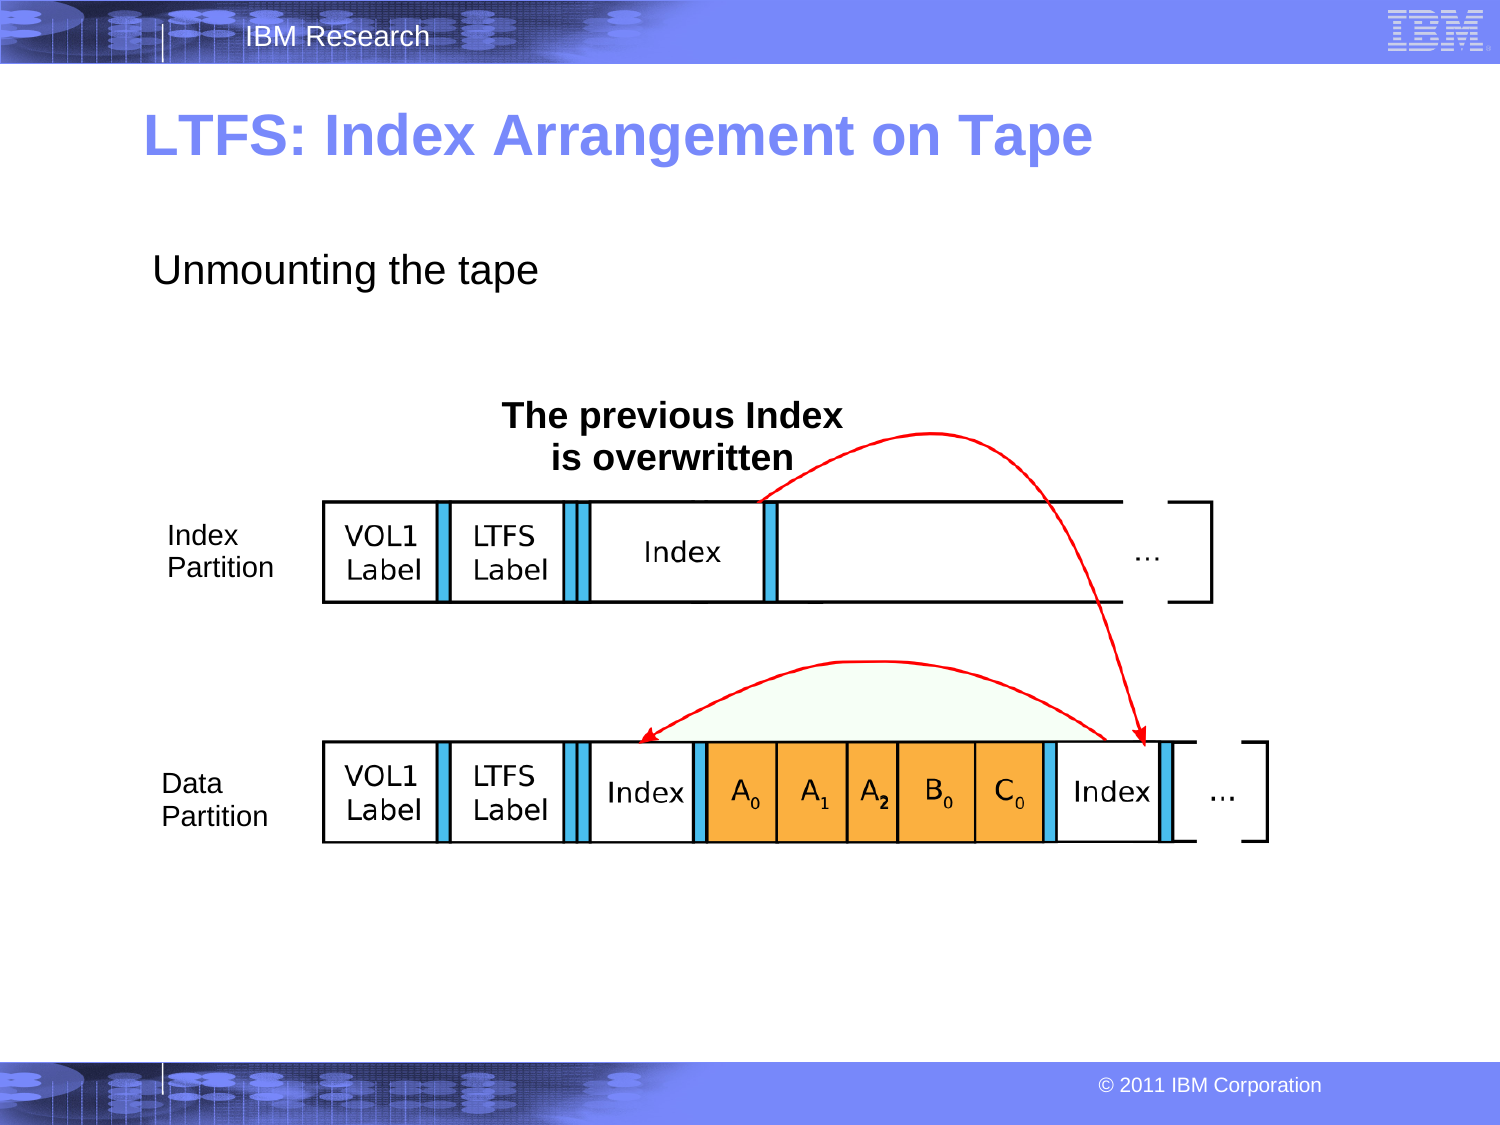

# LTFS: Index Arrangement on Tape
Unmounting the tape
The previous Index
is overwritten
Index
Partition
Data
Partition